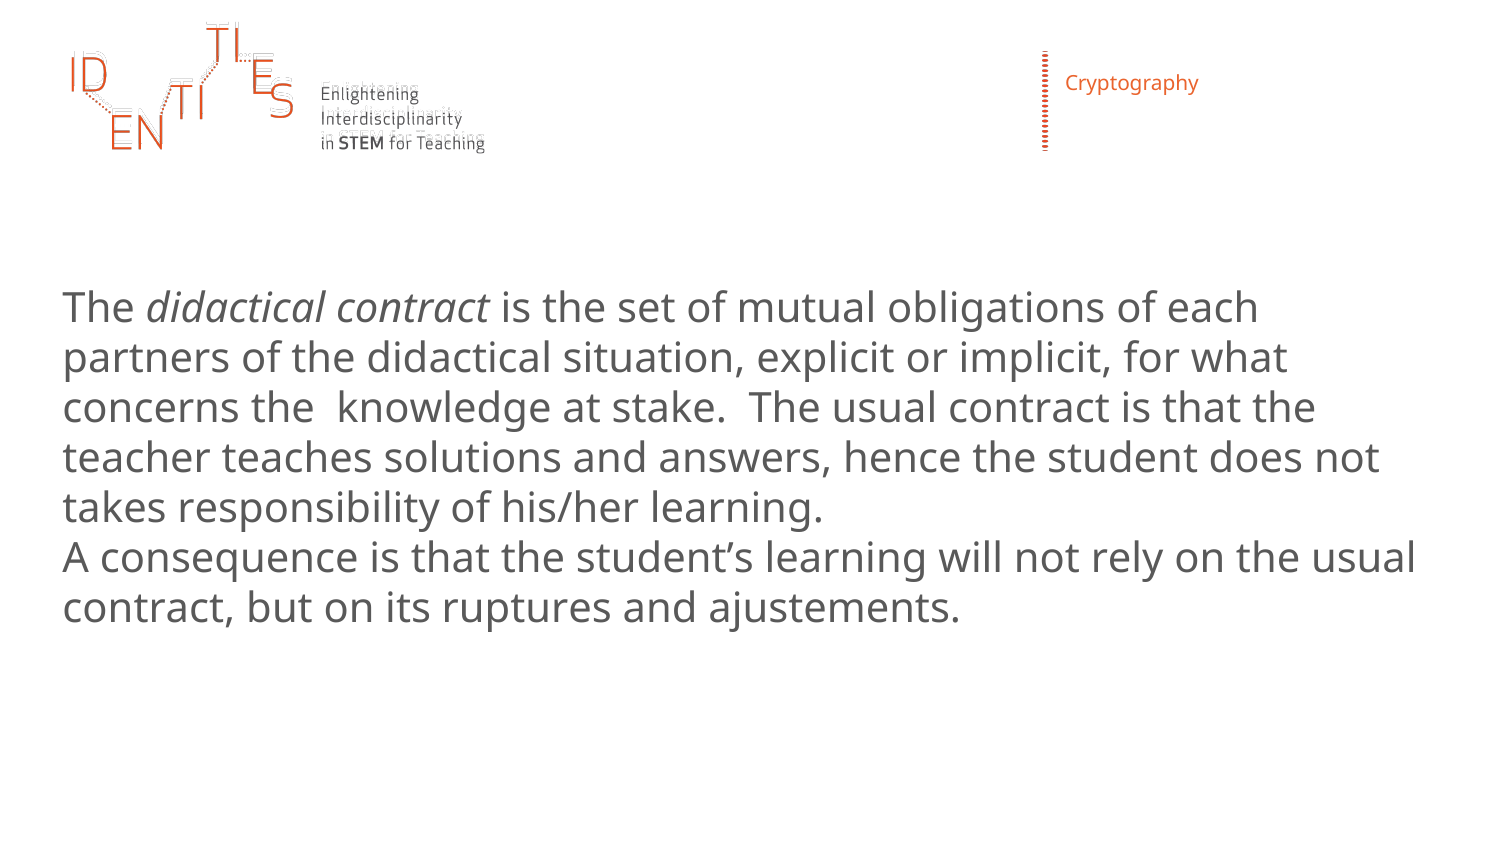

Cryptography
The didactical contract is the set of mutual obligations of each partners of the didactical situation, explicit or implicit, for what concerns the knowledge at stake. The usual contract is that the teacher teaches solutions and answers, hence the student does not takes responsibility of his/her learning.
A consequence is that the student’s learning will not rely on the usual contract, but on its ruptures and ajustements.